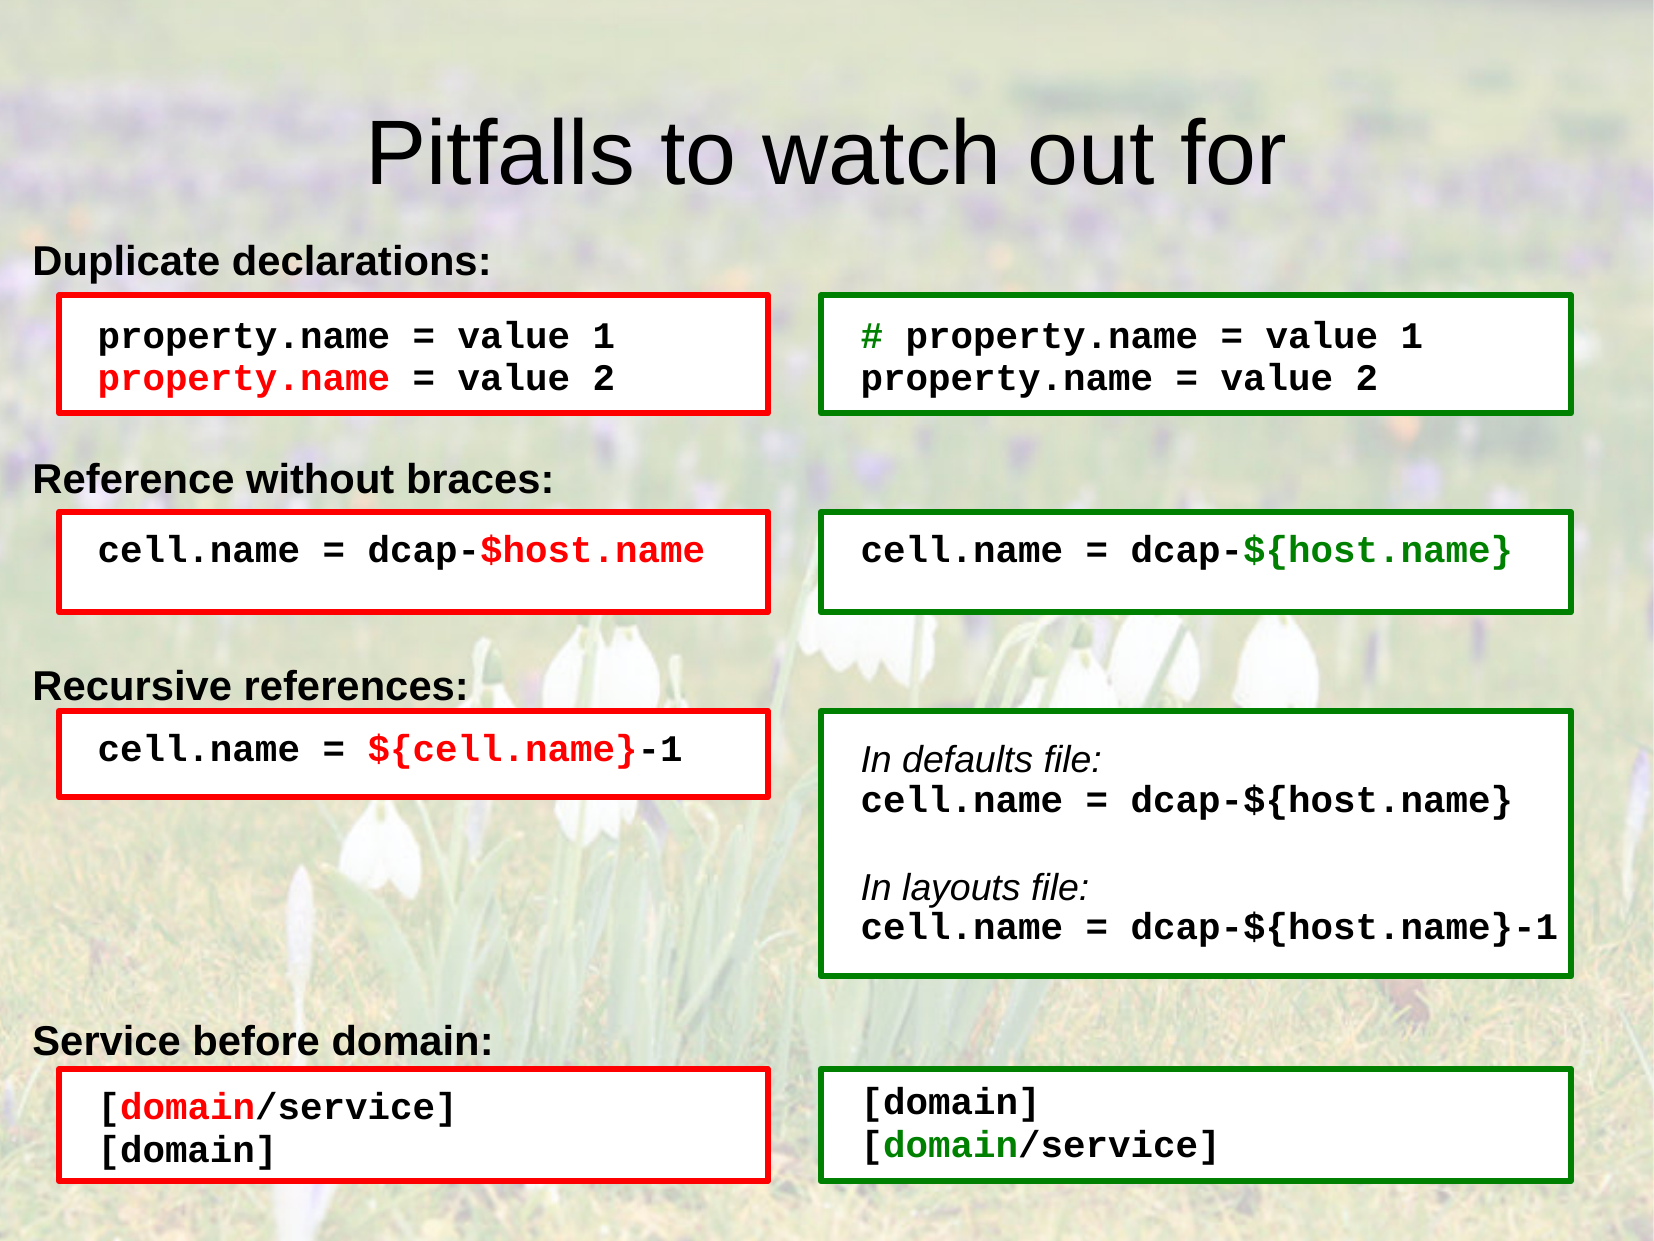

# Pitfalls to watch out for
Duplicate declarations:
property.name = value 1
property.name = value 2
# property.name = value 1
property.name = value 2
Reference without braces:
cell.name = dcap-$host.name
cell.name = dcap-${host.name}
Recursive references:
cell.name = ${cell.name}-1
In defaults file:
cell.name = dcap-${host.name}
In layouts file:
cell.name = dcap-${host.name}-1
Service before domain:
[domain/service]
[domain]
[domain]
[domain/service]